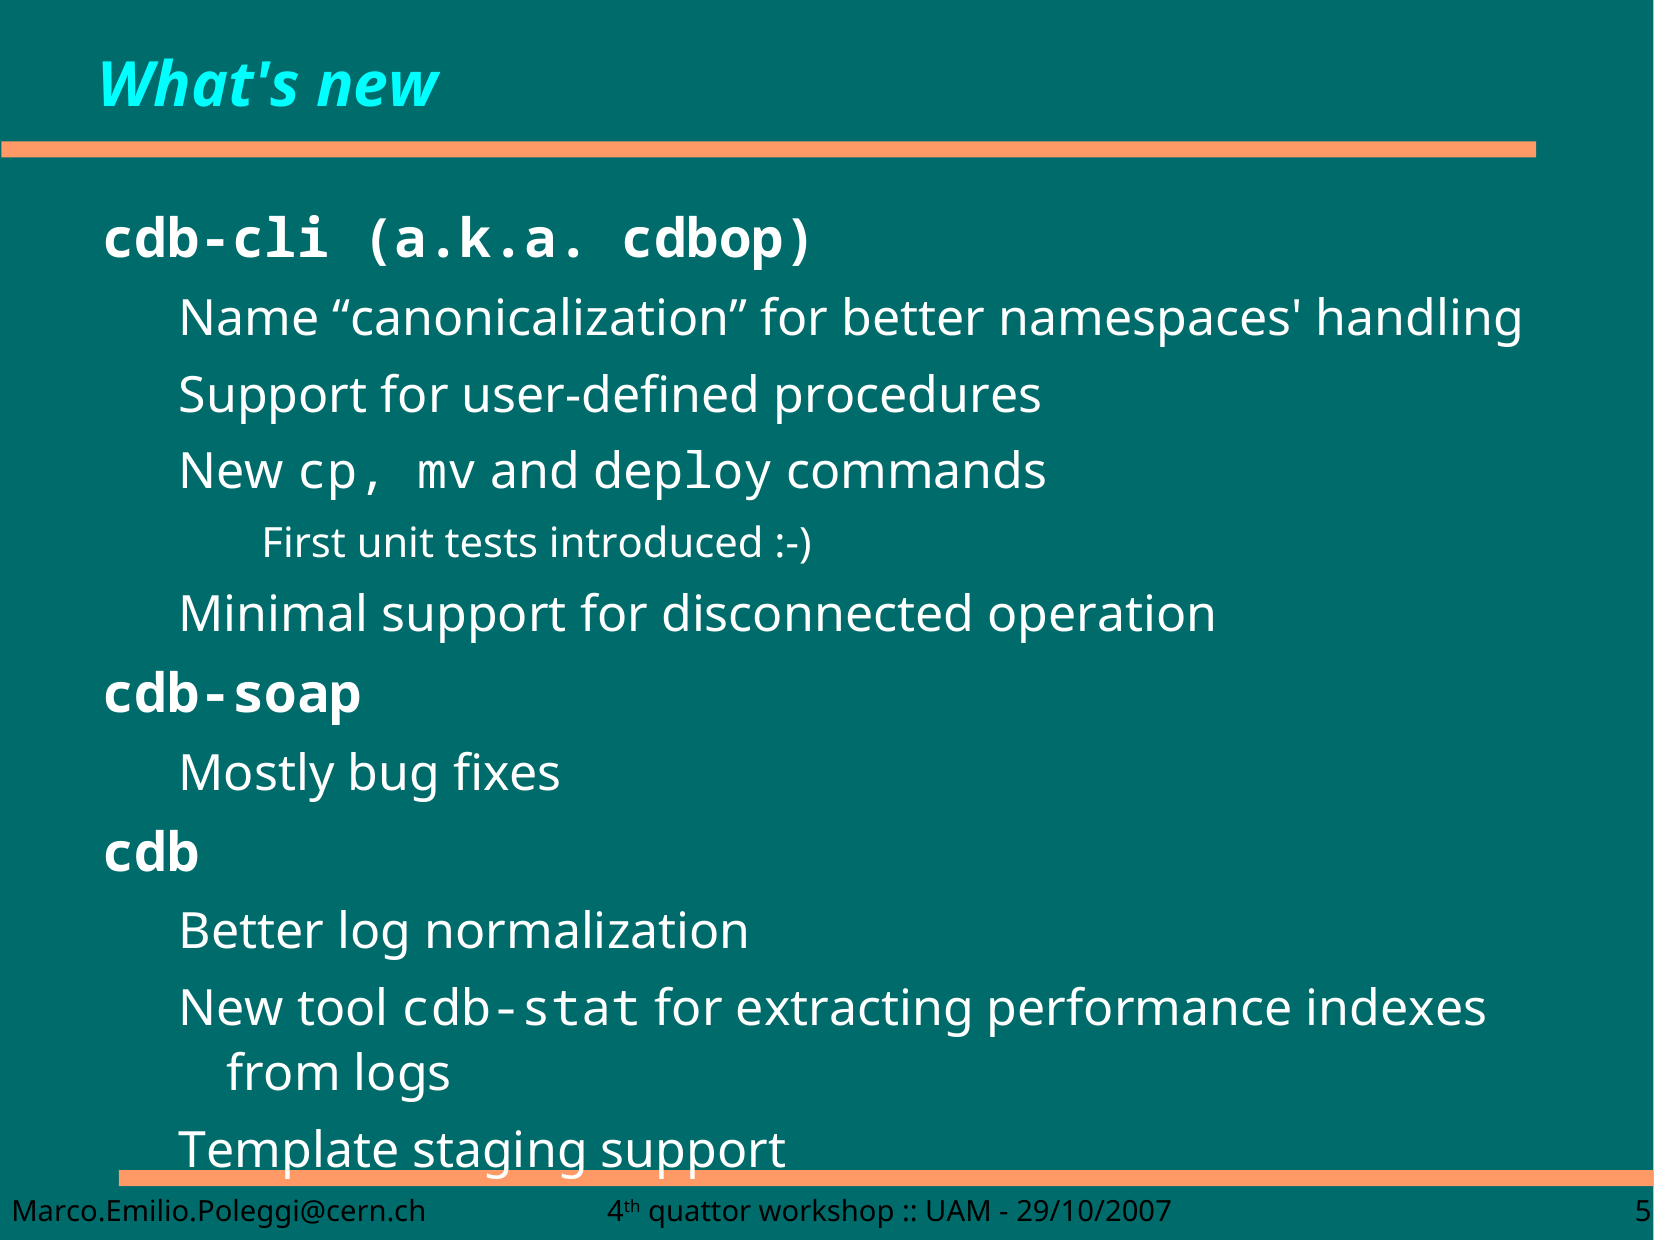

# What's new
cdb-cli (a.k.a. cdbop)
Name “canonicalization” for better namespaces' handling
Support for user-defined procedures
New cp, mv and deploy commands
First unit tests introduced :-)
Minimal support for disconnected operation
cdb-soap
Mostly bug fixes
cdb
Better log normalization
New tool cdb-stat for extracting performance indexes from logs
Template staging support